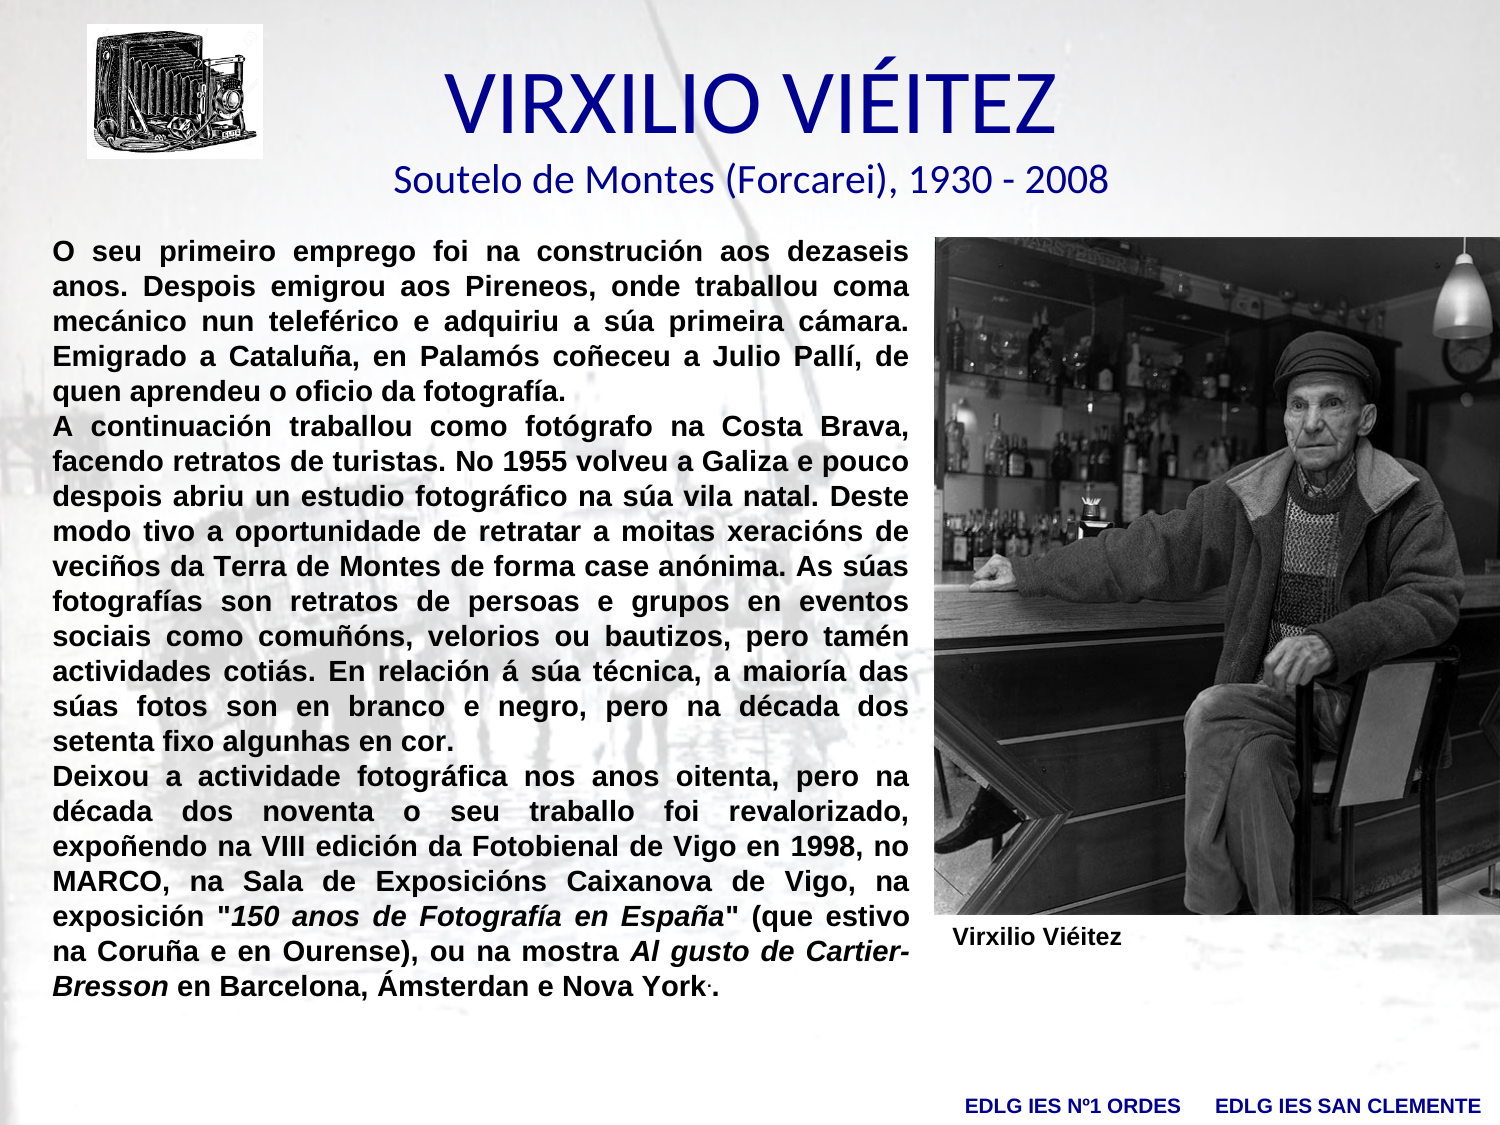

# VIRXILIO VIÉITEZ Soutelo de Montes (Forcarei), 1930 - 2008
O seu primeiro emprego foi na construción aos dezaseis anos. Despois emigrou aos Pireneos, onde traballou coma mecánico nun teleférico e adquiriu a súa primeira cámara. Emigrado a Cataluña, en Palamós coñeceu a Julio Pallí, de quen aprendeu o oficio da fotografía.
A continuación traballou como fotógrafo na Costa Brava, facendo retratos de turistas. No 1955 volveu a Galiza e pouco despois abriu un estudio fotográfico na súa vila natal. Deste modo tivo a oportunidade de retratar a moitas xeracións de veciños da Terra de Montes de forma case anónima. As súas fotografías son retratos de persoas e grupos en eventos sociais como comuñóns, velorios ou bautizos, pero tamén actividades cotiás. En relación á súa técnica, a maioría das súas fotos son en branco e negro, pero na década dos setenta fixo algunhas en cor.
Deixou a actividade fotográfica nos anos oitenta, pero na década dos noventa o seu traballo foi revalorizado, expoñendo na VIII edición da Fotobienal de Vigo en 1998, no MARCO, na Sala de Exposicións Caixanova de Vigo, na exposición "150 anos de Fotografía en España" (que estivo na Coruña e en Ourense), ou na mostra Al gusto de Cartier-Bresson en Barcelona, ​Ámsterdan e Nova York..
Virxilio Viéitez
EDLG IES Nº1 ORDES EDLG IES SAN CLEMENTE